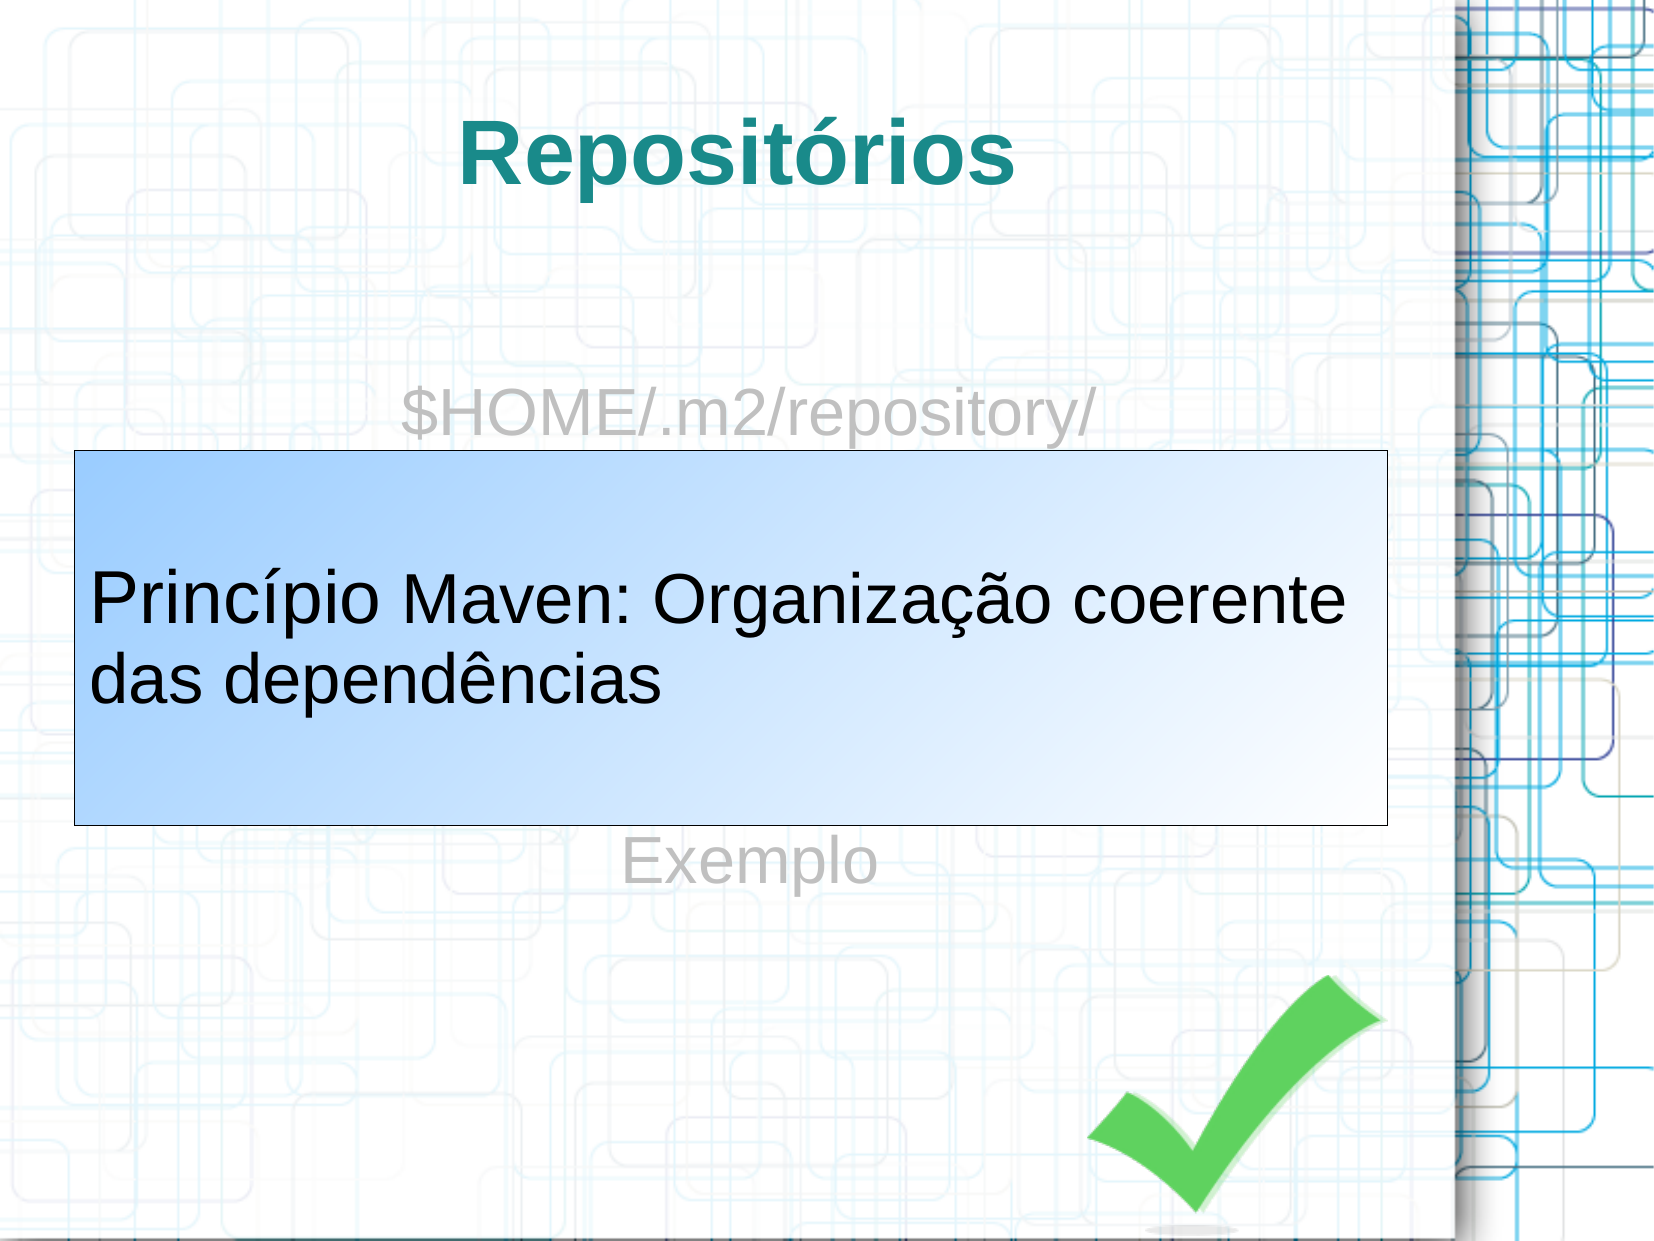

# Repositórios
$HOME/.m2/repository/
http://repo1.maven.org/maven2
http://repository.sonatype.org
Exemplo
Princípio Maven: Organização coerente
das dependências